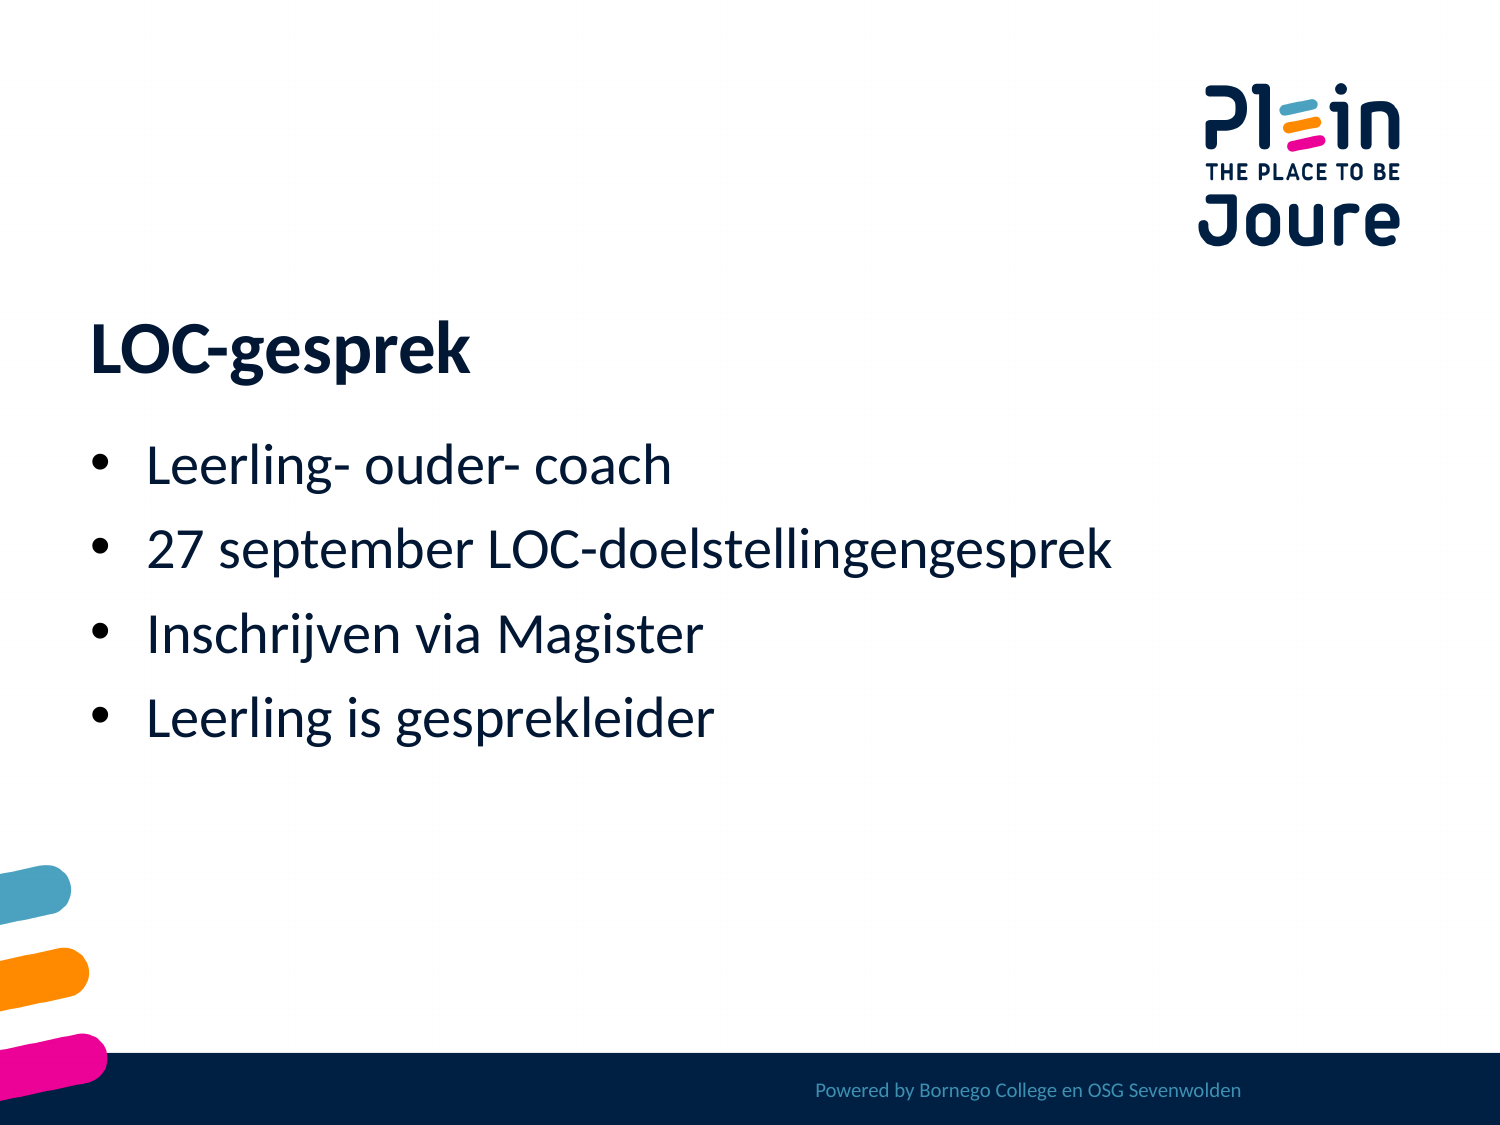

# LOC-gesprek
Leerling- ouder- coach
27 september LOC-doelstellingengesprek
Inschrijven via Magister
Leerling is gesprekleider
Powered by Bornego College en OSG Sevenwolden